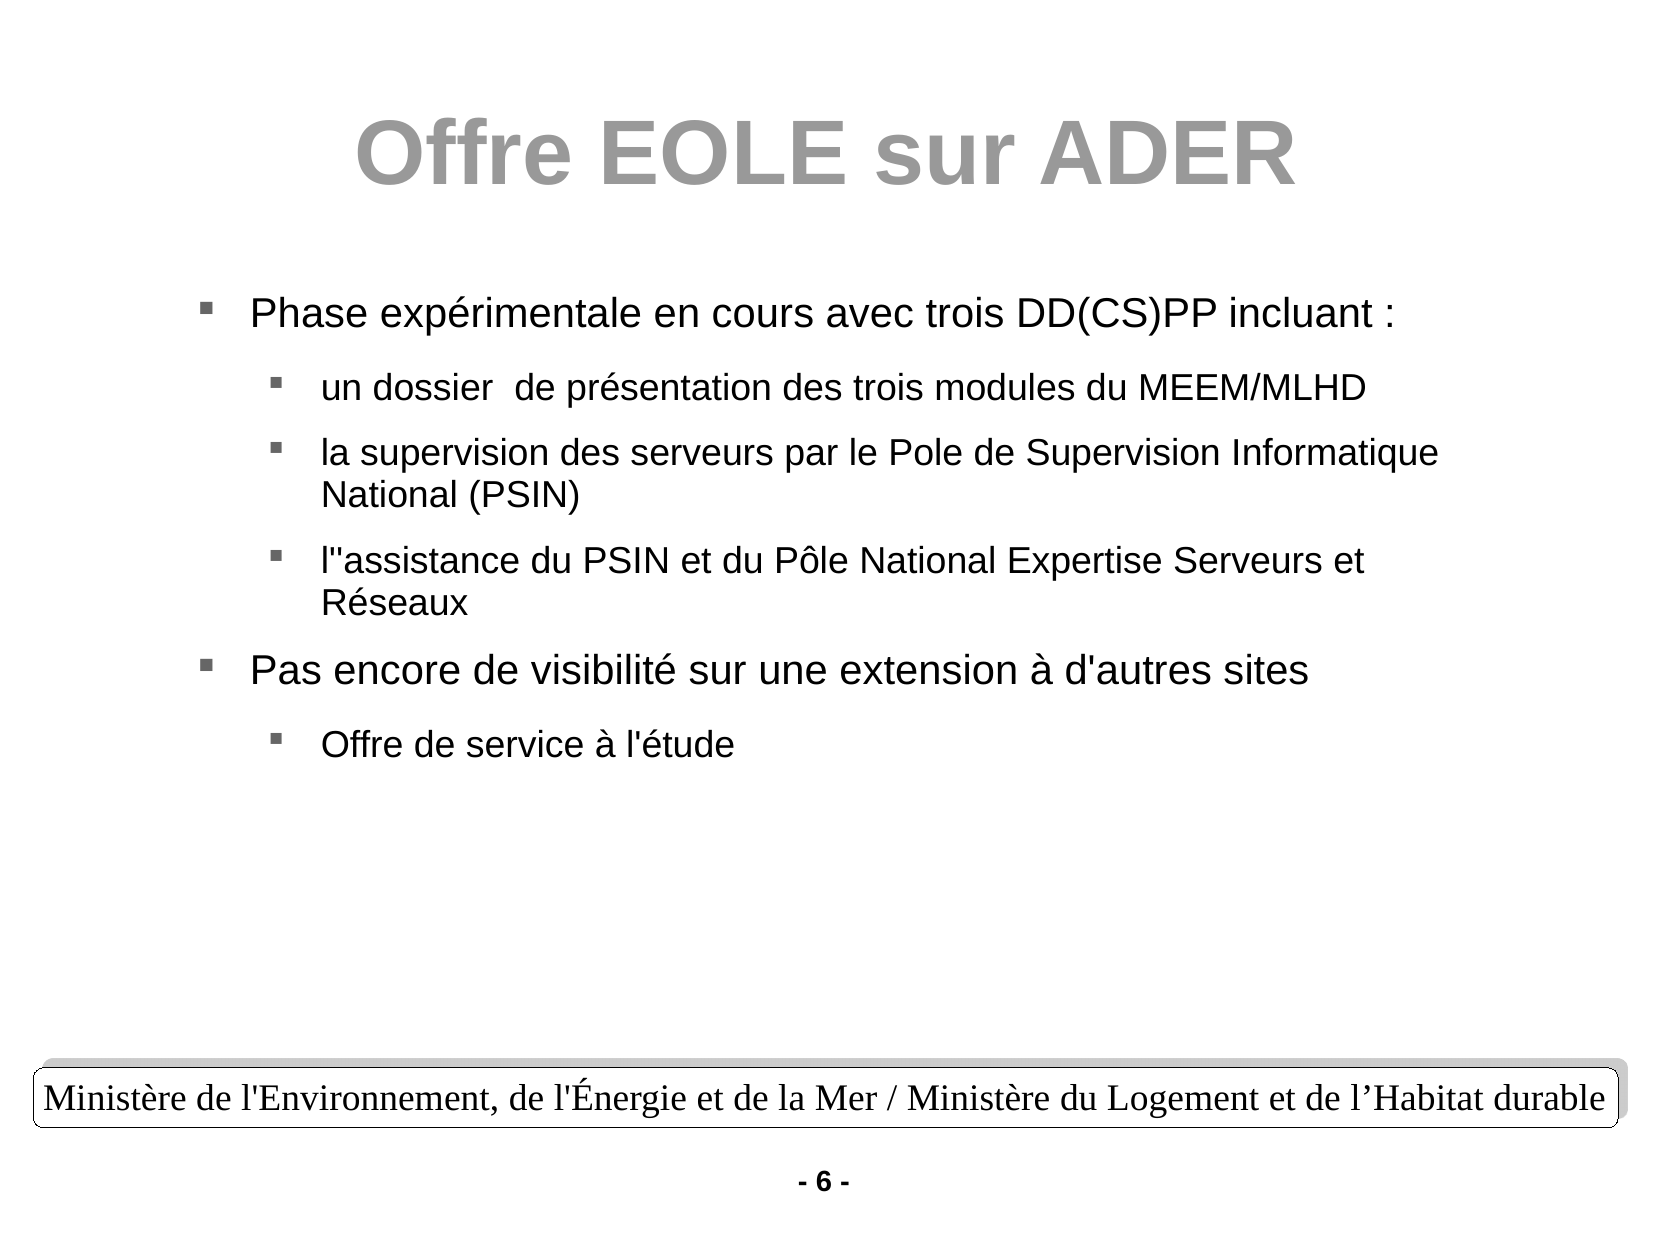

# Offre EOLE sur ADER
Phase expérimentale en cours avec trois DD(CS)PP incluant :
un dossier de présentation des trois modules du MEEM/MLHD
la supervision des serveurs par le Pole de Supervision Informatique National (PSIN)
l''assistance du PSIN et du Pôle National Expertise Serveurs et Réseaux
Pas encore de visibilité sur une extension à d'autres sites
Offre de service à l'étude